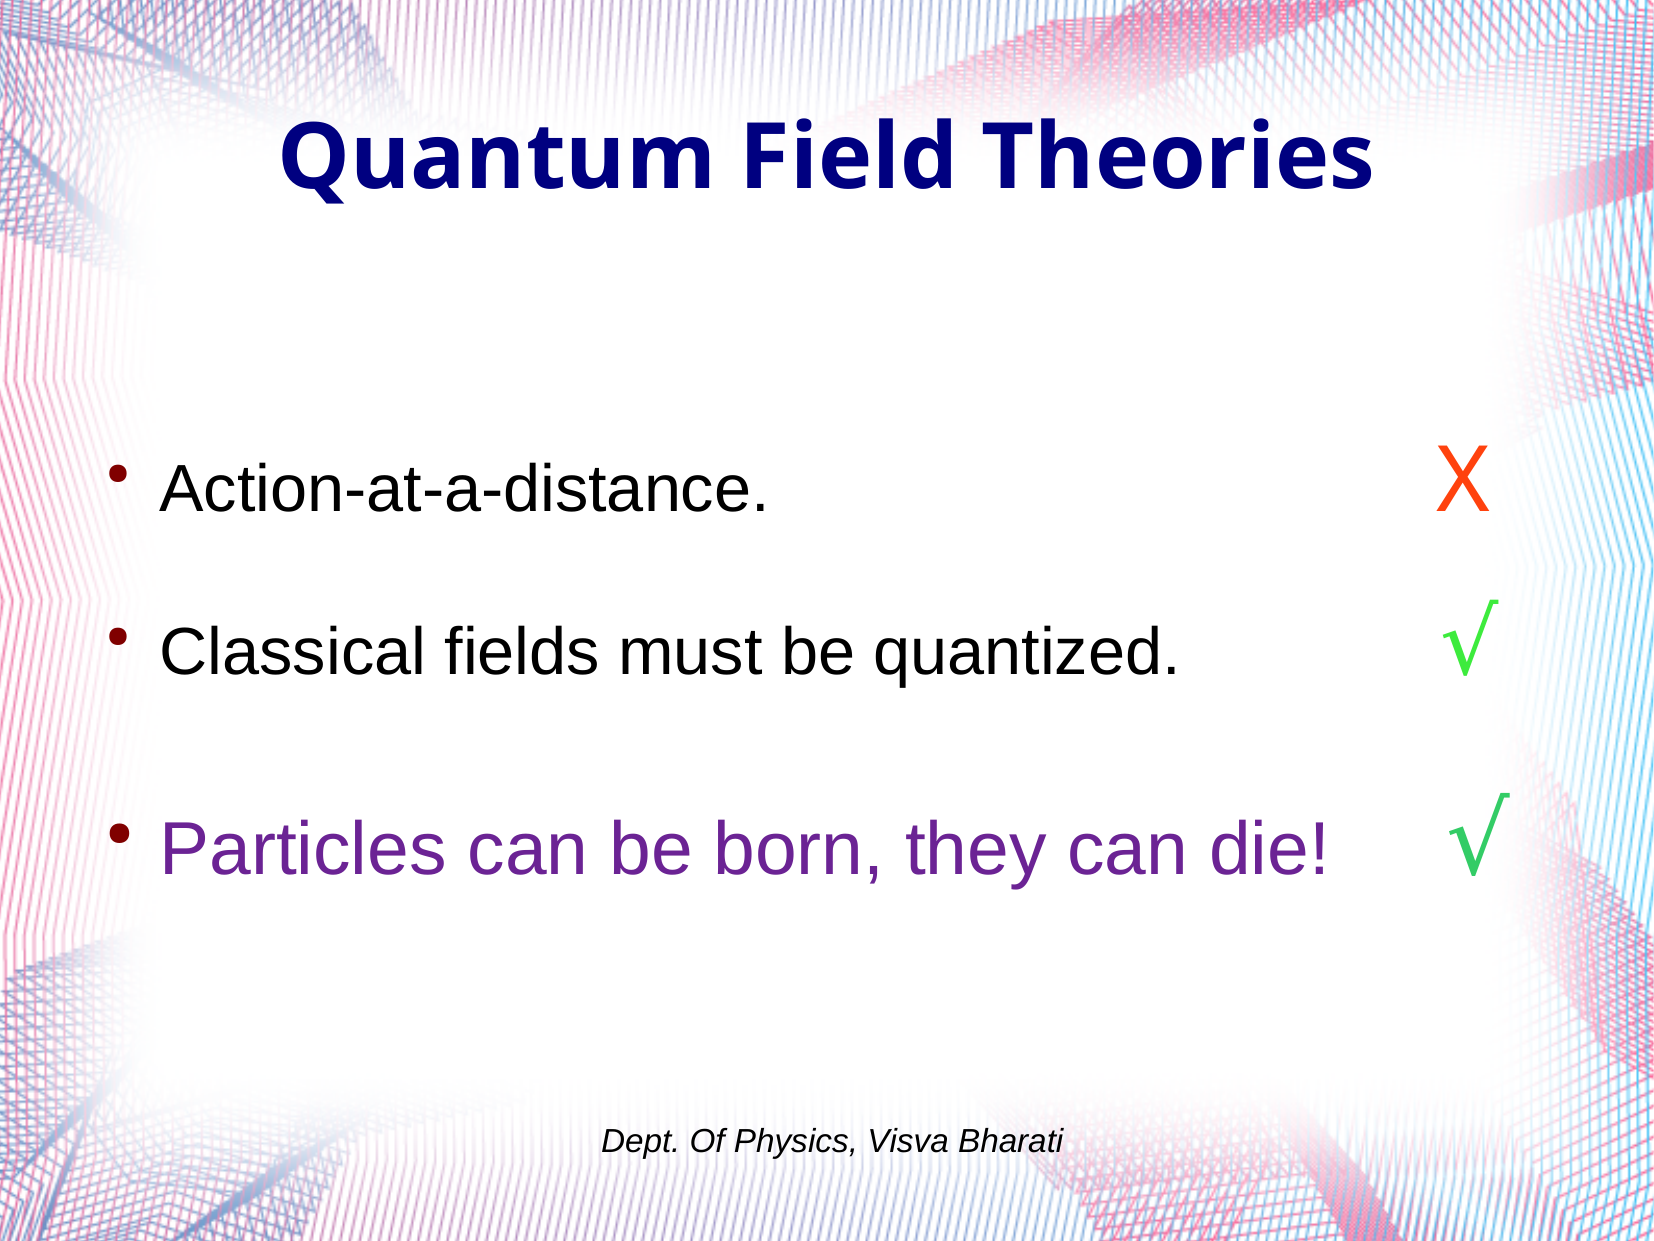

# Quantum Field Theories
Action-at-a-distance. X
Classical fields must be quantized. √
Particles can be born, they can die! √
Dept. Of Physics, Visva Bharati